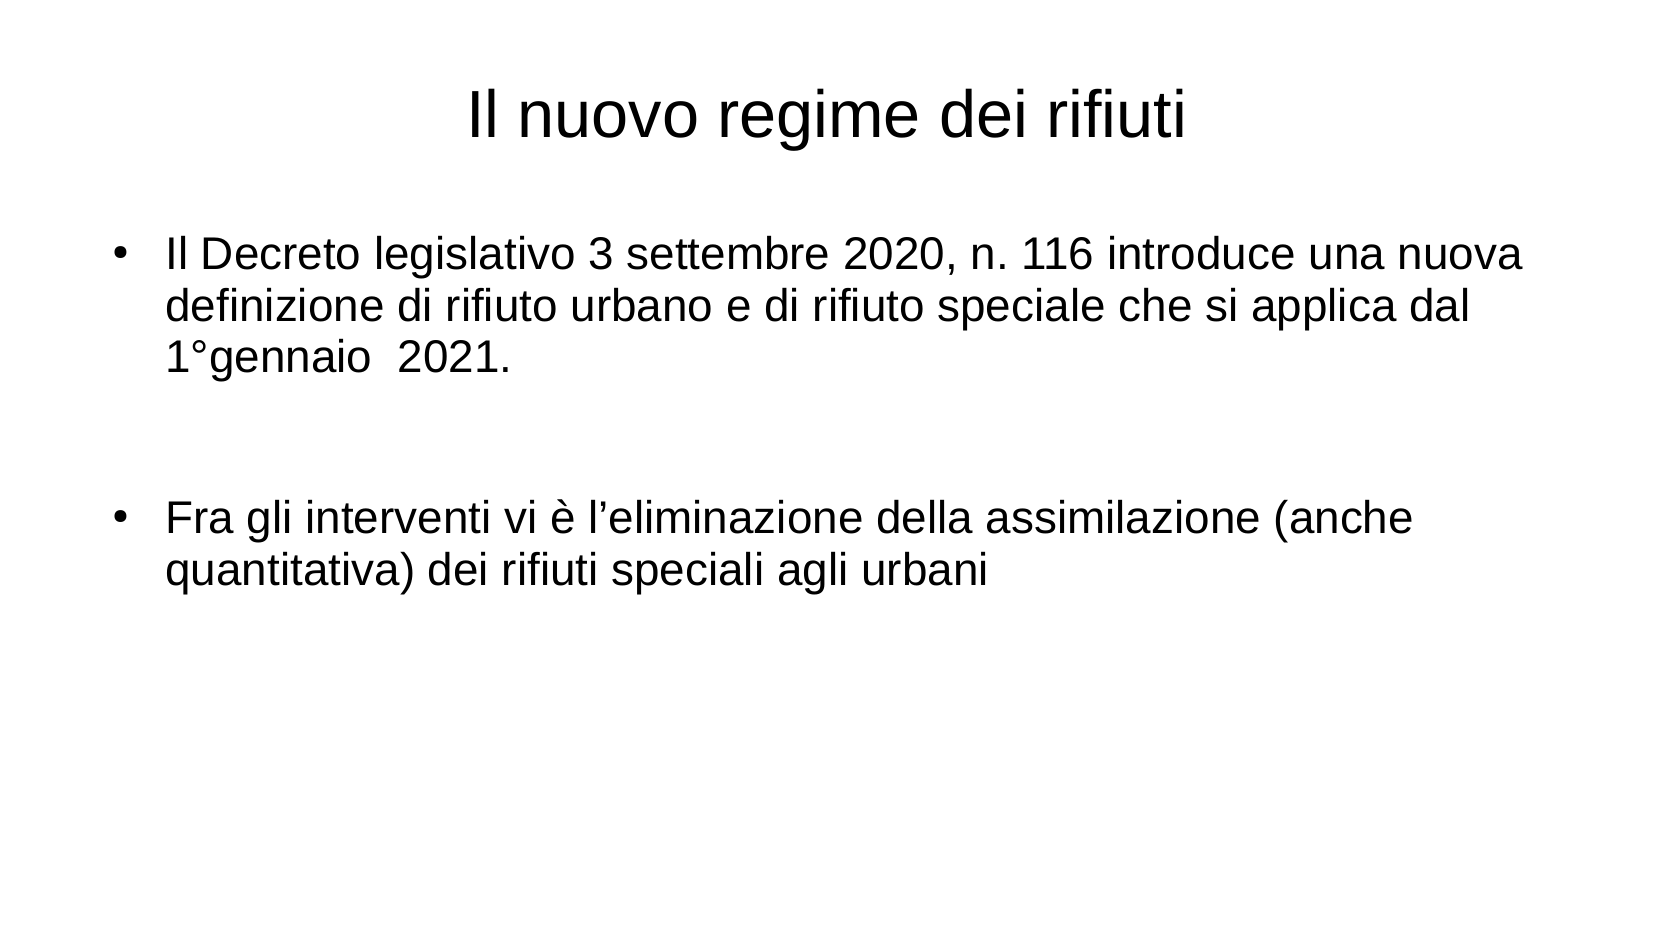

# Il nuovo regime dei rifiuti
Il Decreto legislativo 3 settembre 2020, n. 116 introduce una nuova definizione di rifiuto urbano e di rifiuto speciale che si applica dal 1°gennaio 2021.
Fra gli interventi vi è l’eliminazione della assimilazione (anche quantitativa) dei rifiuti speciali agli urbani